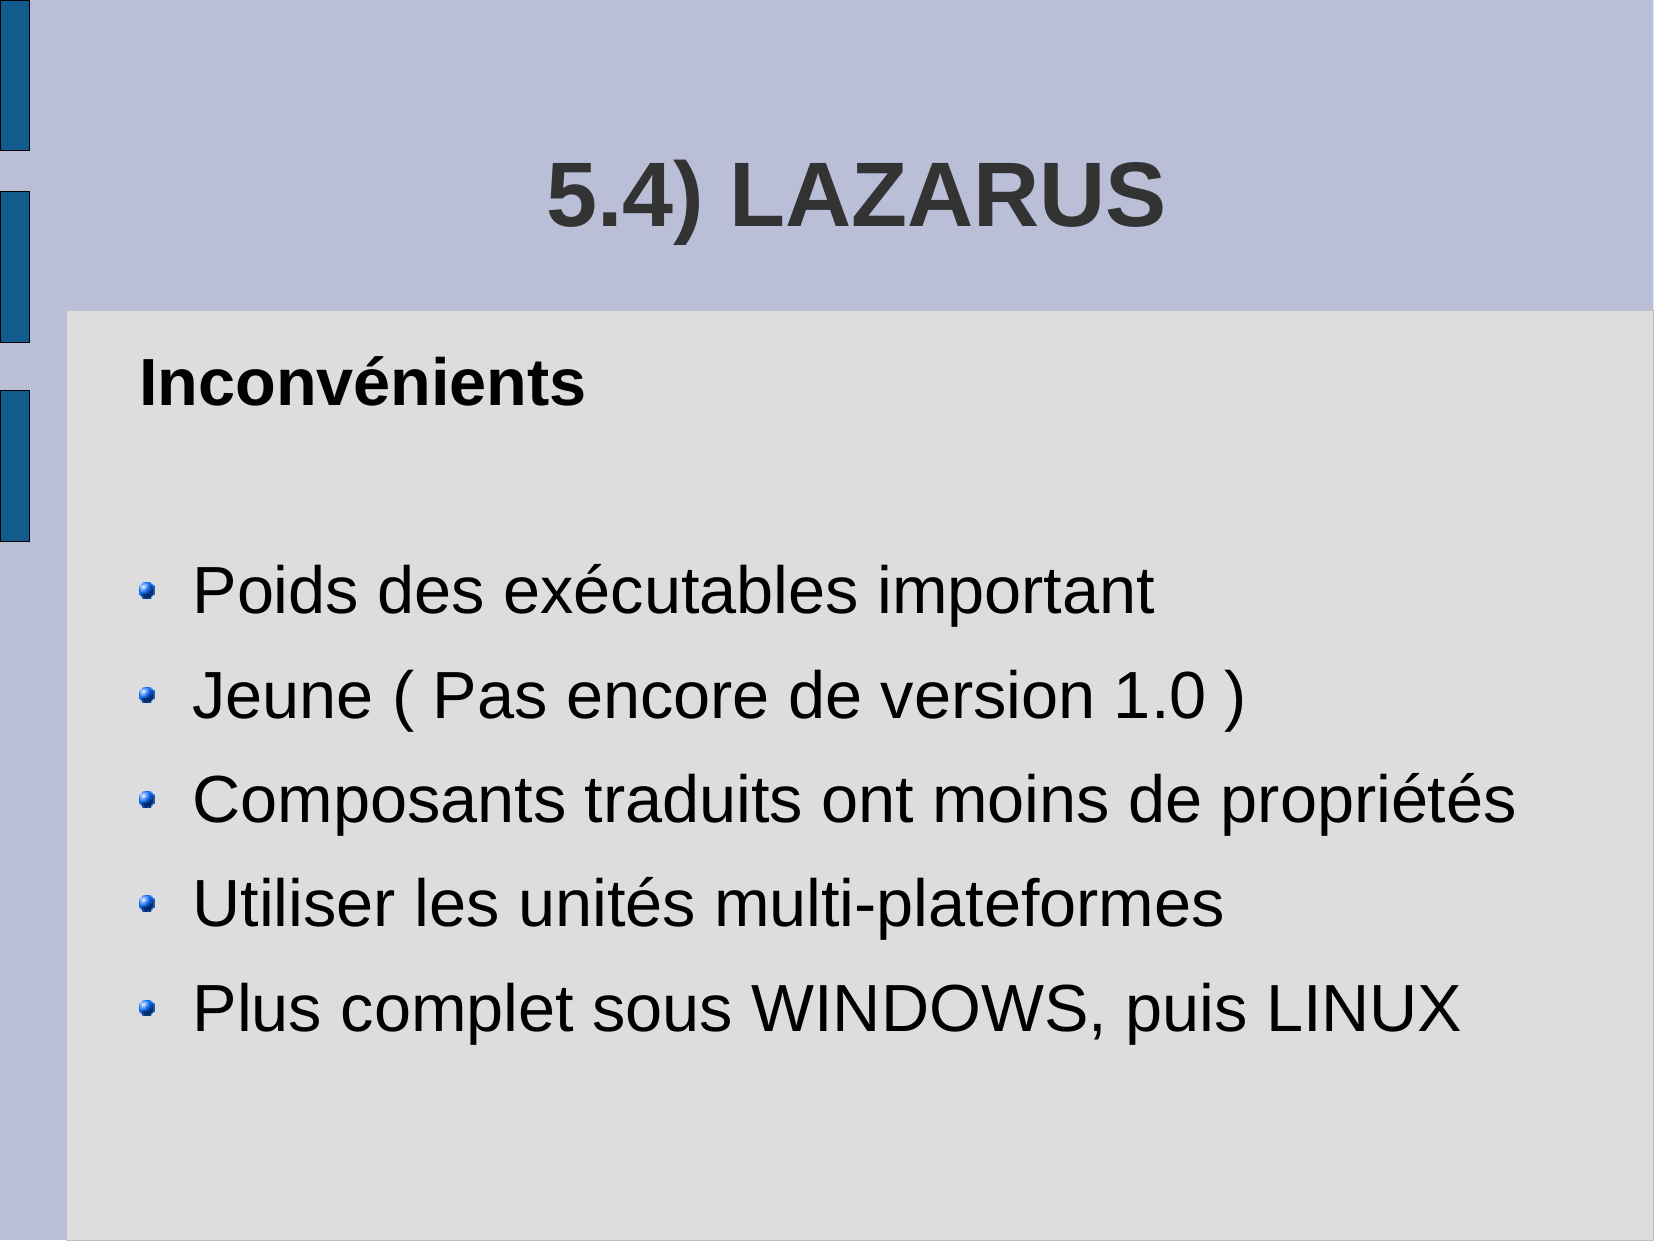

# 5.4) LAZARUS
Inconvénients
Poids des exécutables important
Jeune ( Pas encore de version 1.0 )
Composants traduits ont moins de propriétés
Utiliser les unités multi-plateformes
Plus complet sous WINDOWS, puis LINUX